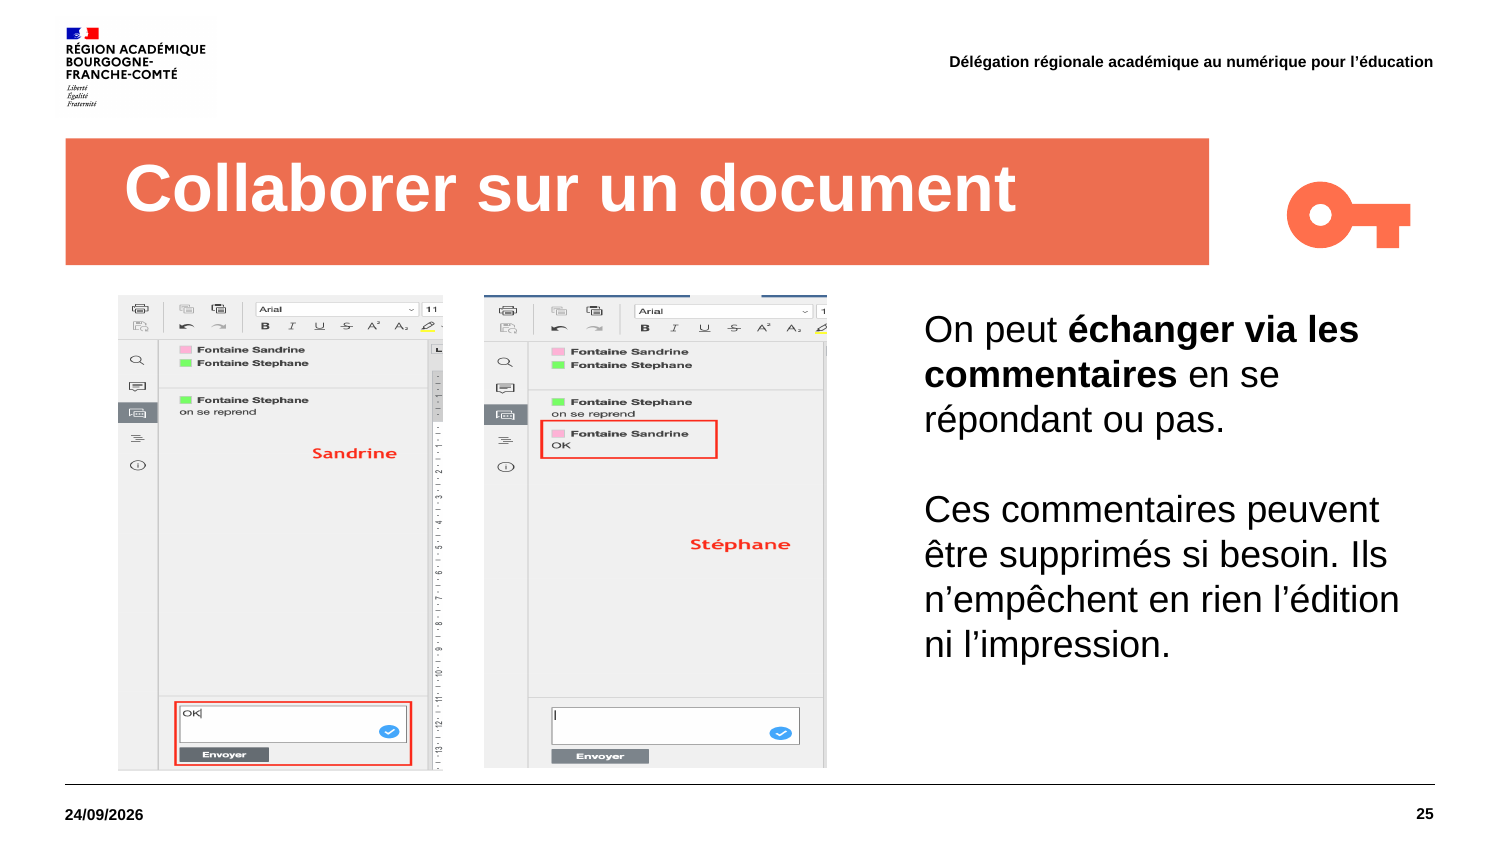

Délégation régionale académique au numérique pour l’éducation
Collaborer sur un document
On peut échanger via les commentaires en se répondant ou pas.
Ces commentaires peuvent être supprimés si besoin. Ils n’empêchent en rien l’édition ni l’impression.